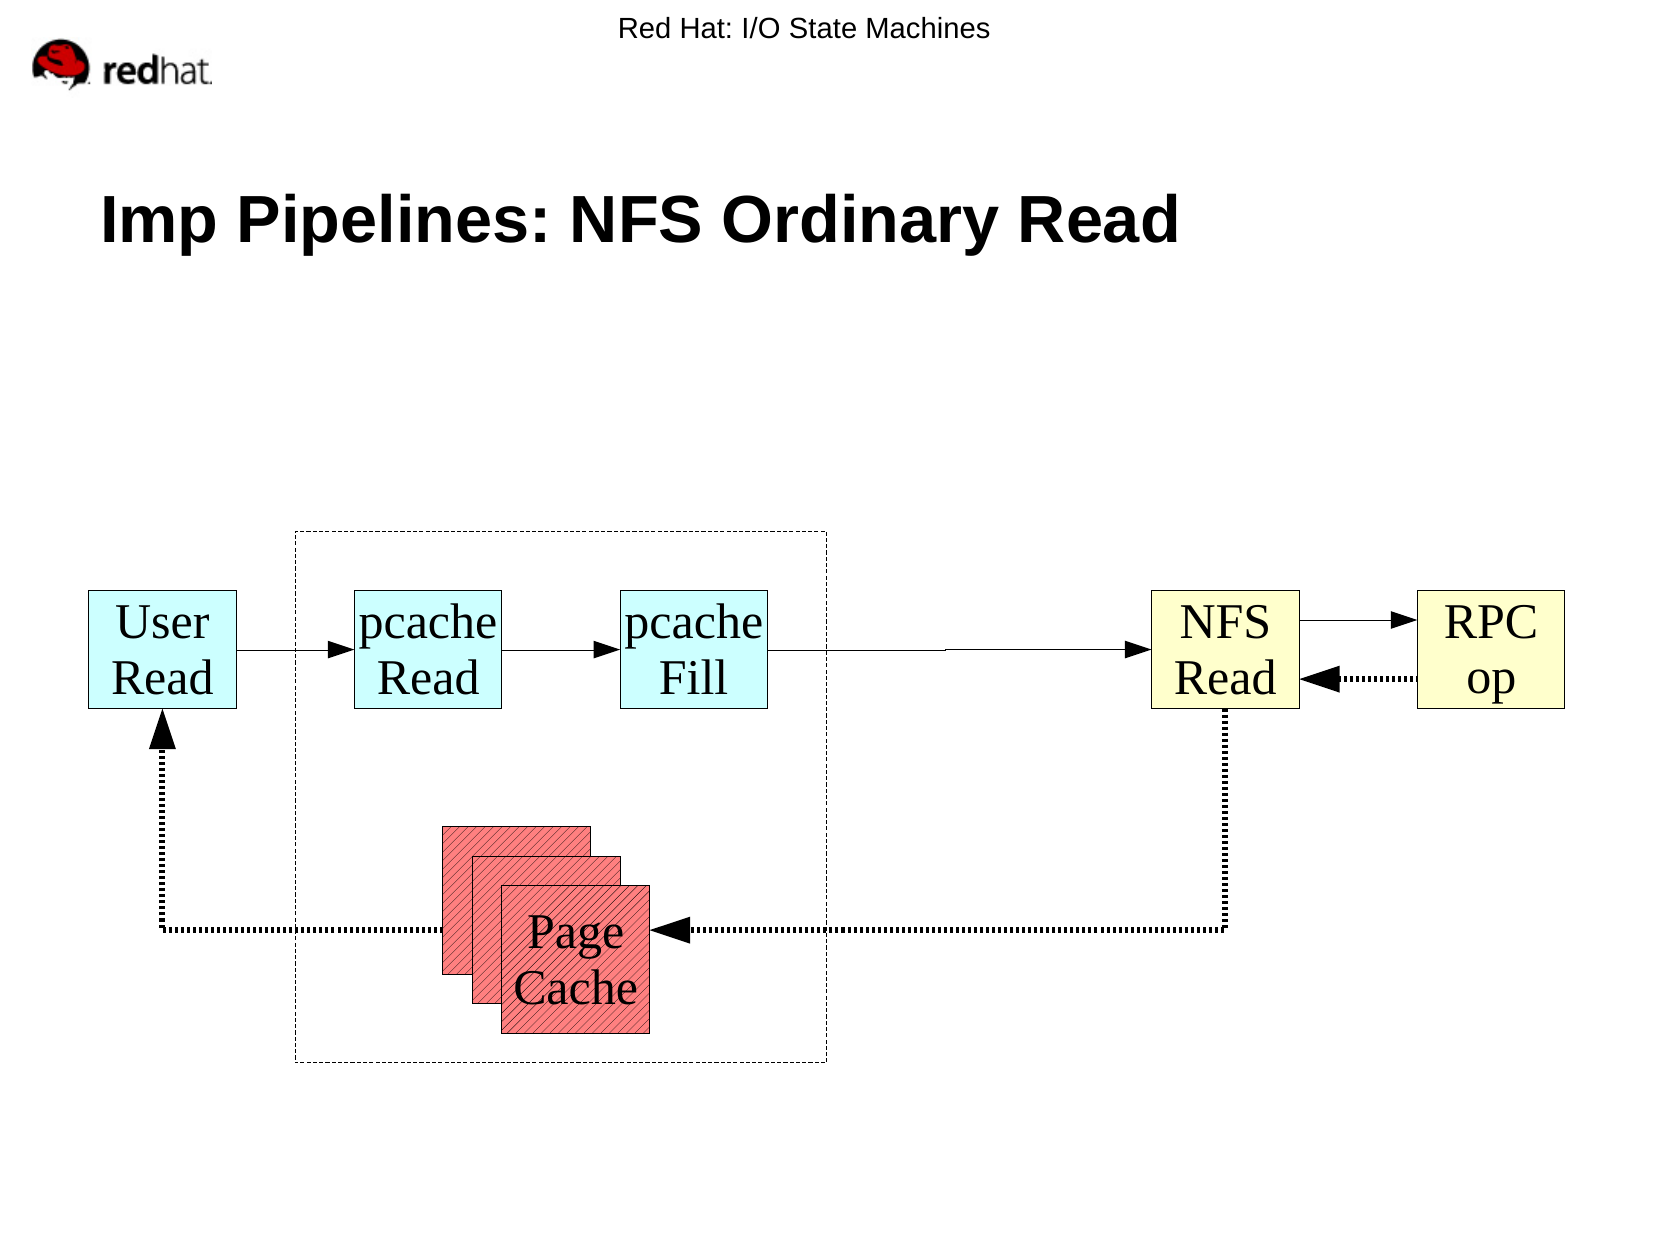

# Imp Pipelines: NFS Ordinary Read
RPC
op
NFS
Read
User
Read
pcache
Read
pcache
Fill
Page
Cache